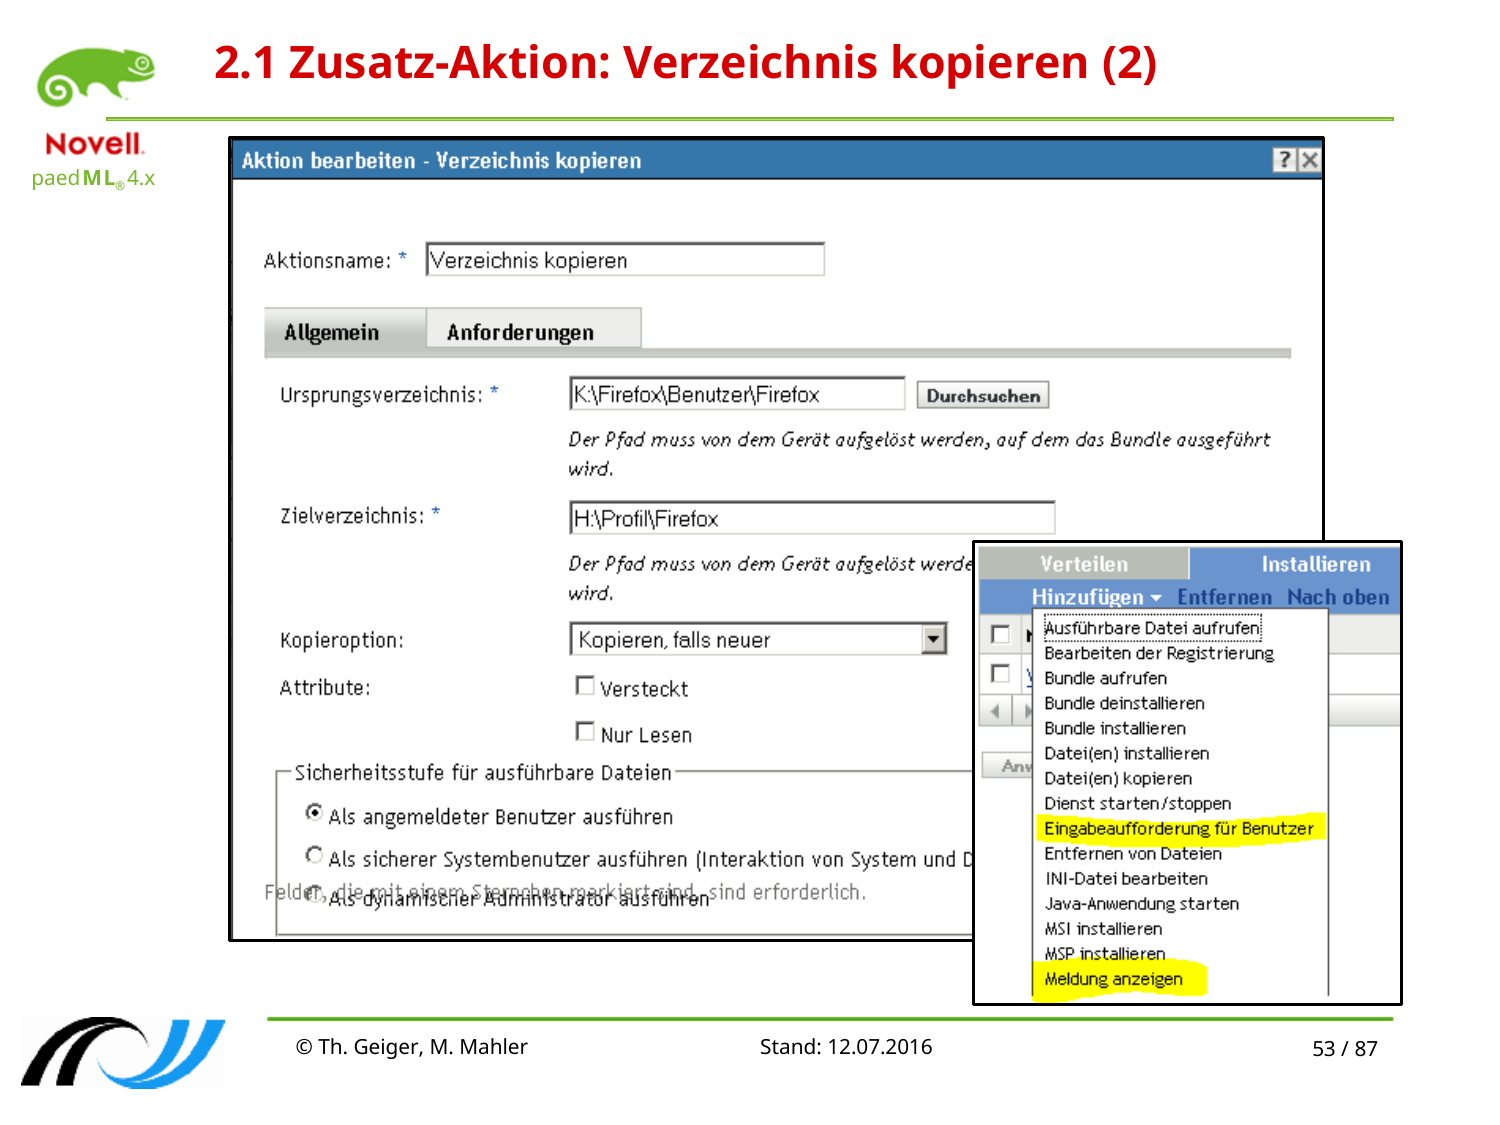

# 2.1 Zusatz-Aktion: Verzeichnis kopieren (2)
© Th. Geiger, M. Mahler
12.07.2016
53